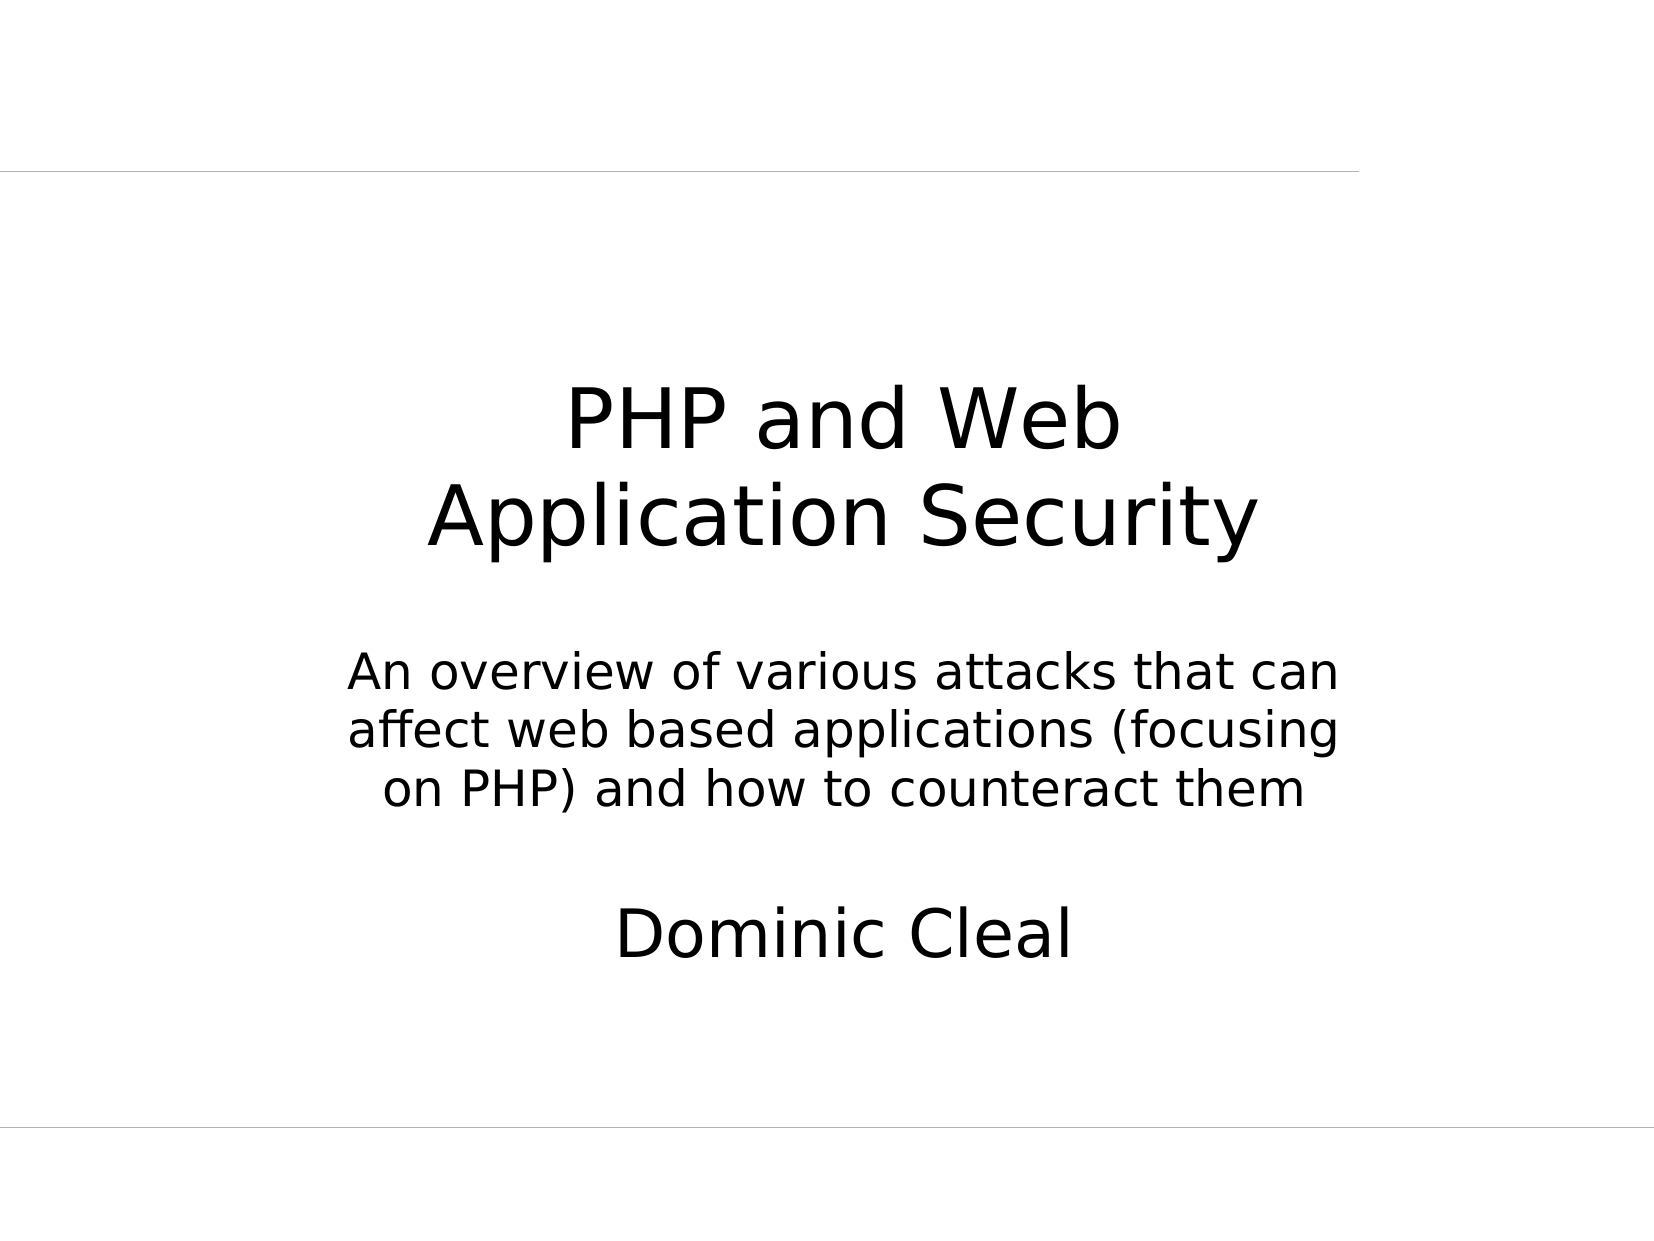

#
PHP and Web
Application Security
An overview of various attacks that can
affect web based applications (focusing
on PHP) and how to counteract them
Dominic Cleal